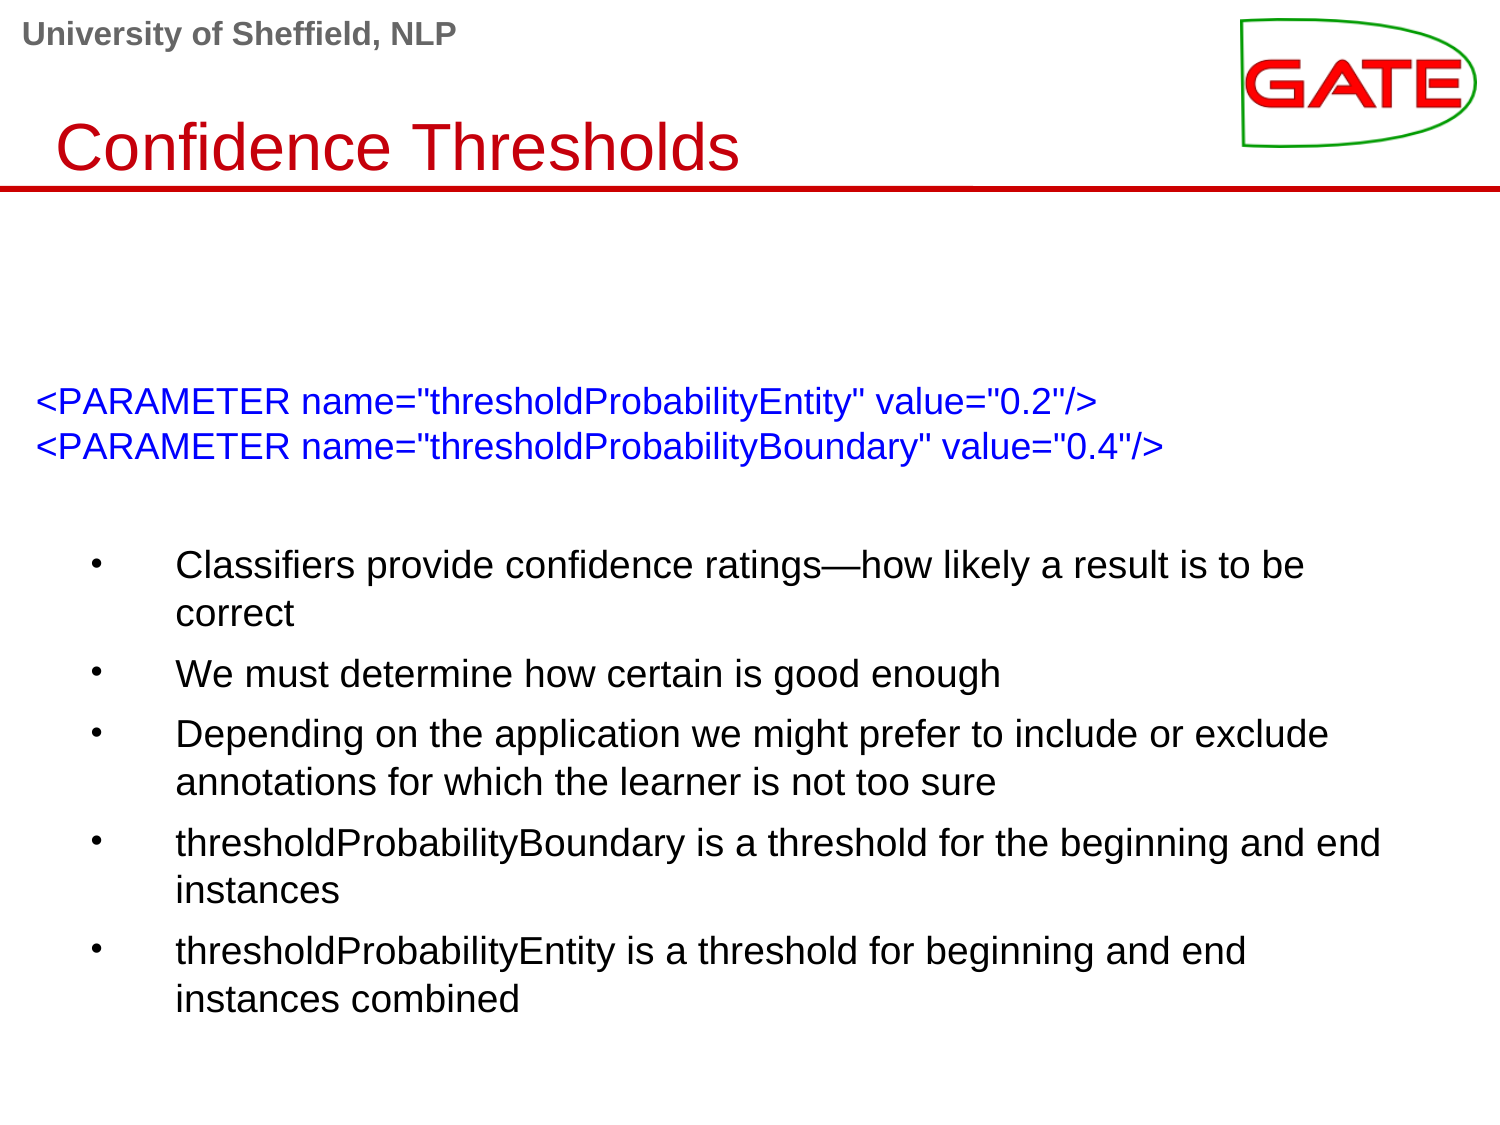

# Confidence Thresholds
 <PARAMETER name="thresholdProbabilityEntity" value="0.2"/>
 <PARAMETER name="thresholdProbabilityBoundary" value="0.4"/>
Classifiers provide confidence ratings—how likely a result is to be correct
We must determine how certain is good enough
Depending on the application we might prefer to include or exclude annotations for which the learner is not too sure
thresholdProbabilityBoundary is a threshold for the beginning and end instances
thresholdProbabilityEntity is a threshold for beginning and end instances combined